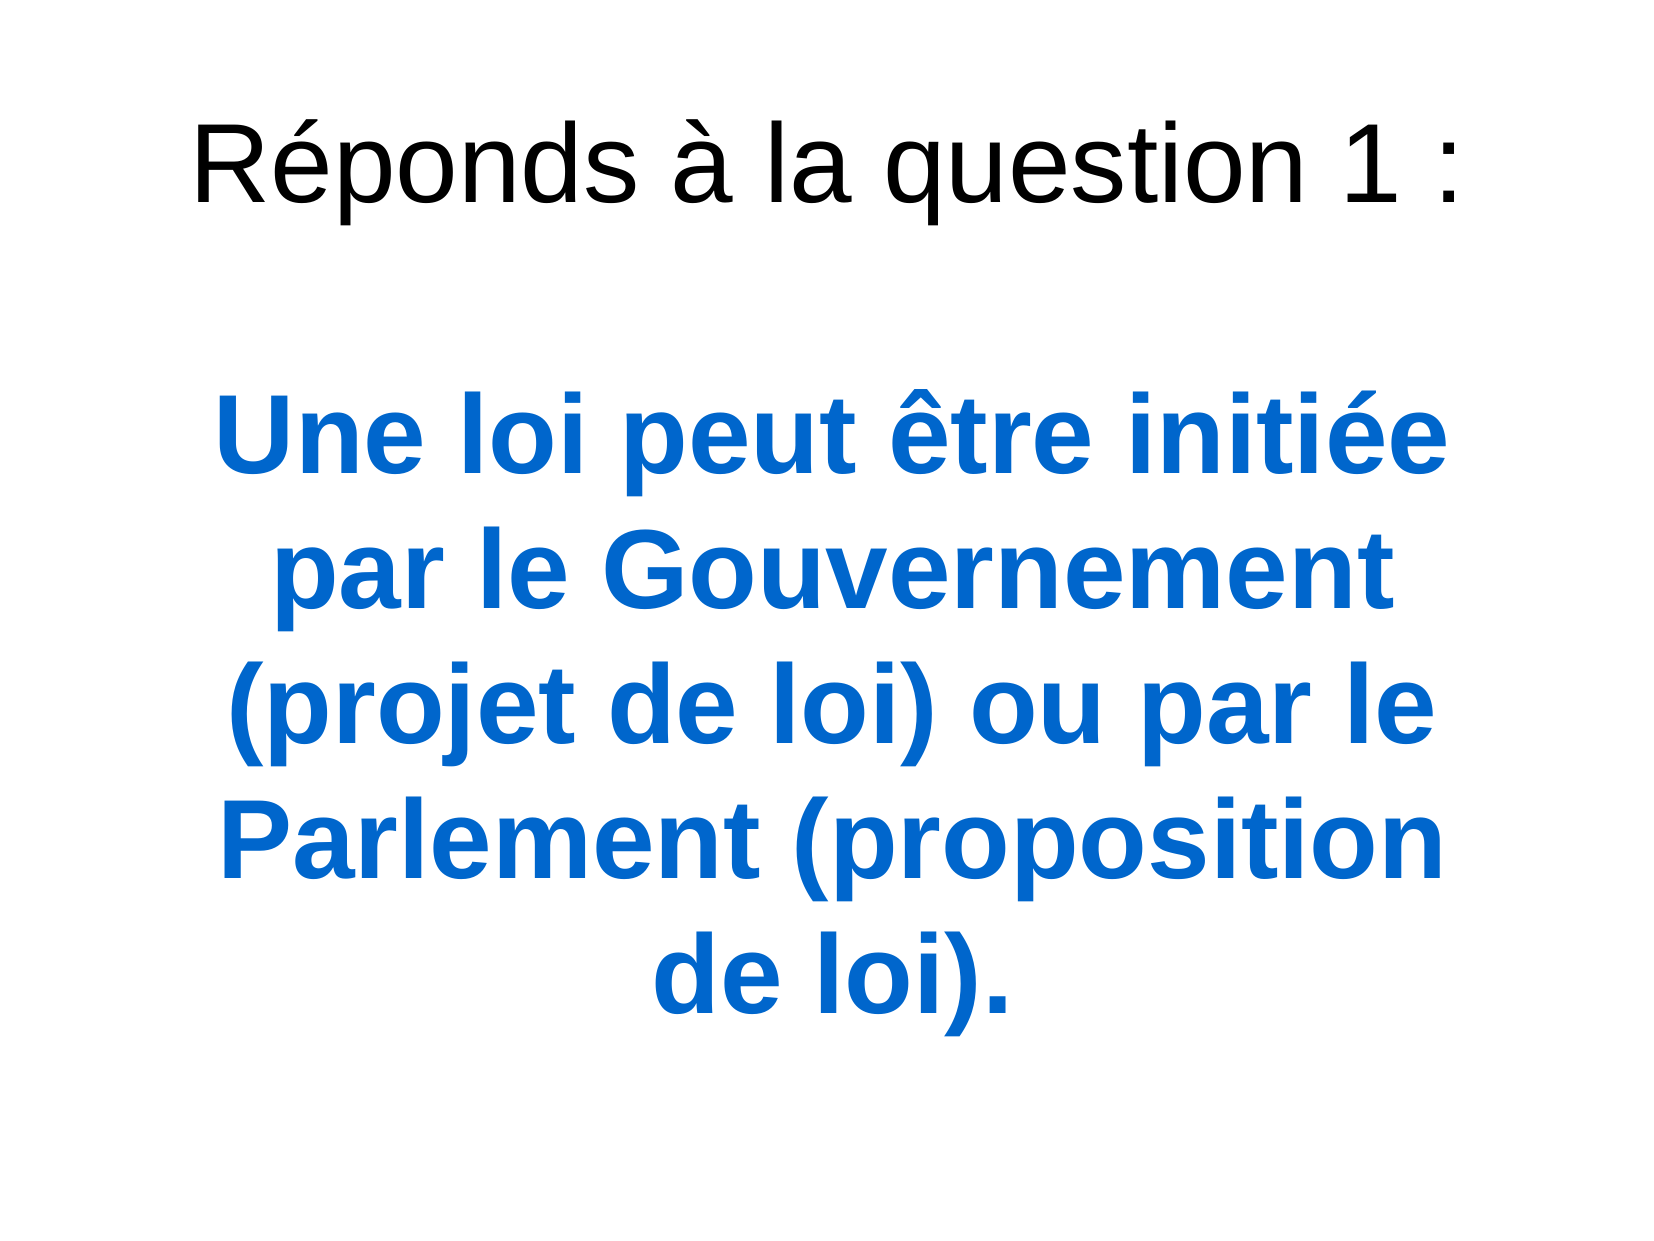

# Réponds à la question 1 :
Une loi peut être initiée par le Gouvernement (projet de loi) ou par le Parlement (proposition de loi).